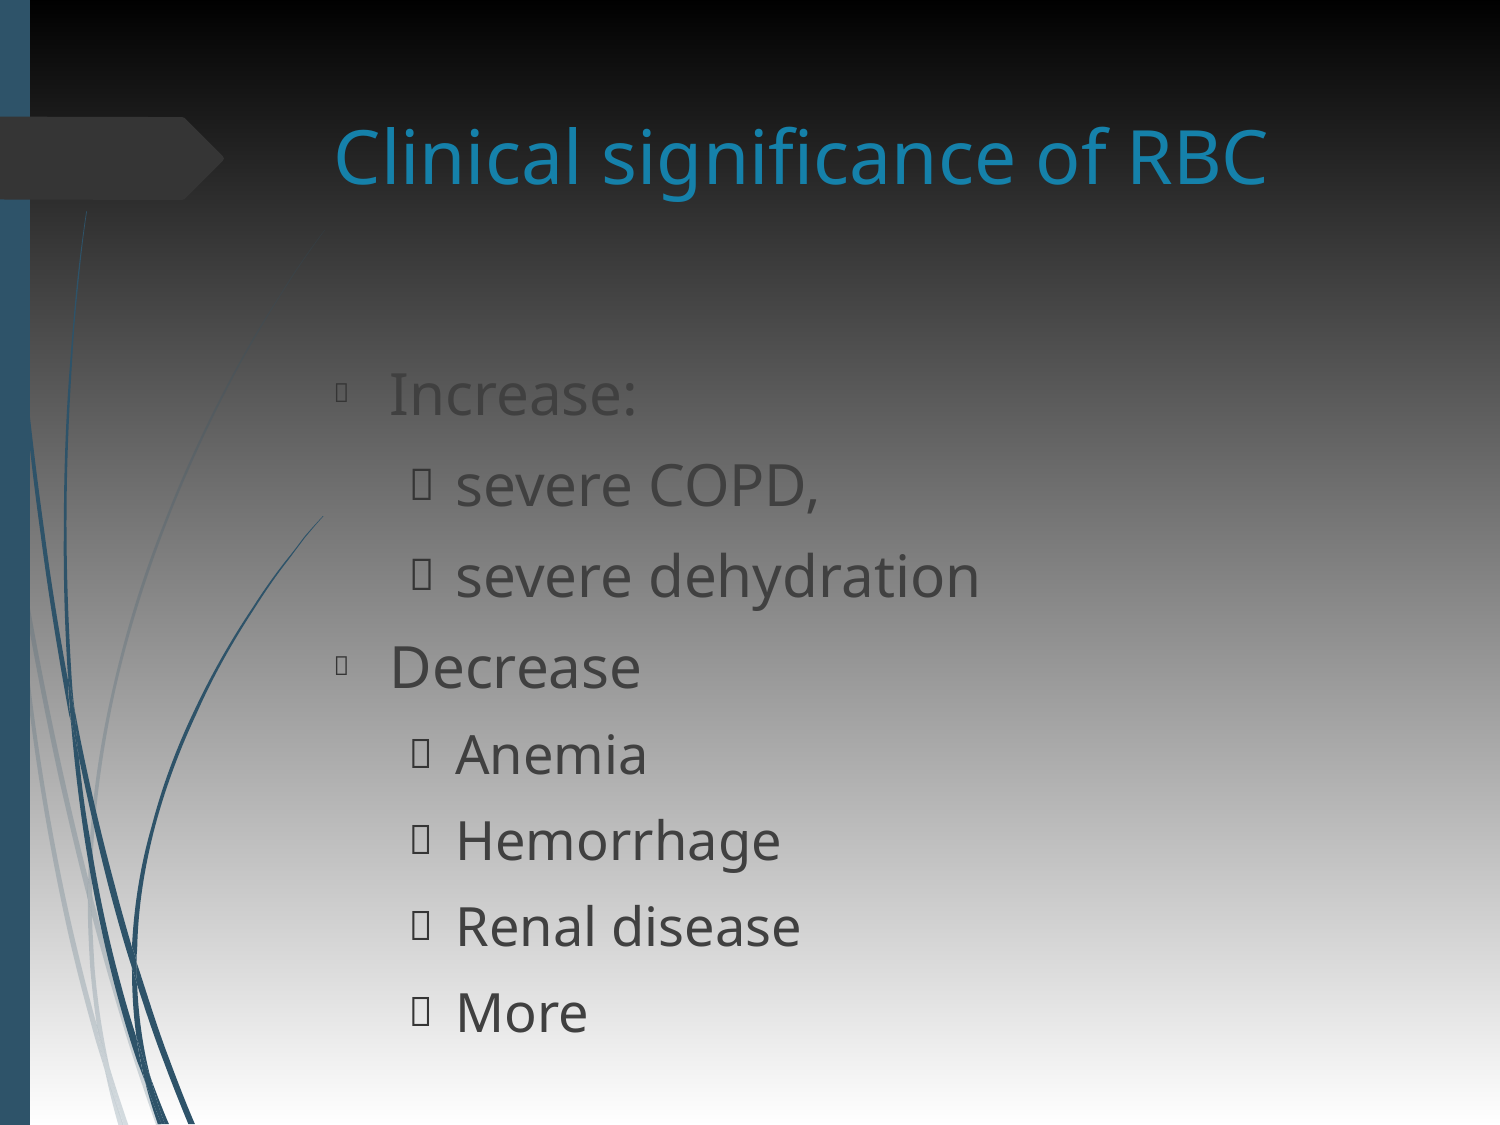

# Clinical significance of RBC
Increase:
severe COPD,
severe dehydration
Decrease
Anemia
Hemorrhage
Renal disease
More